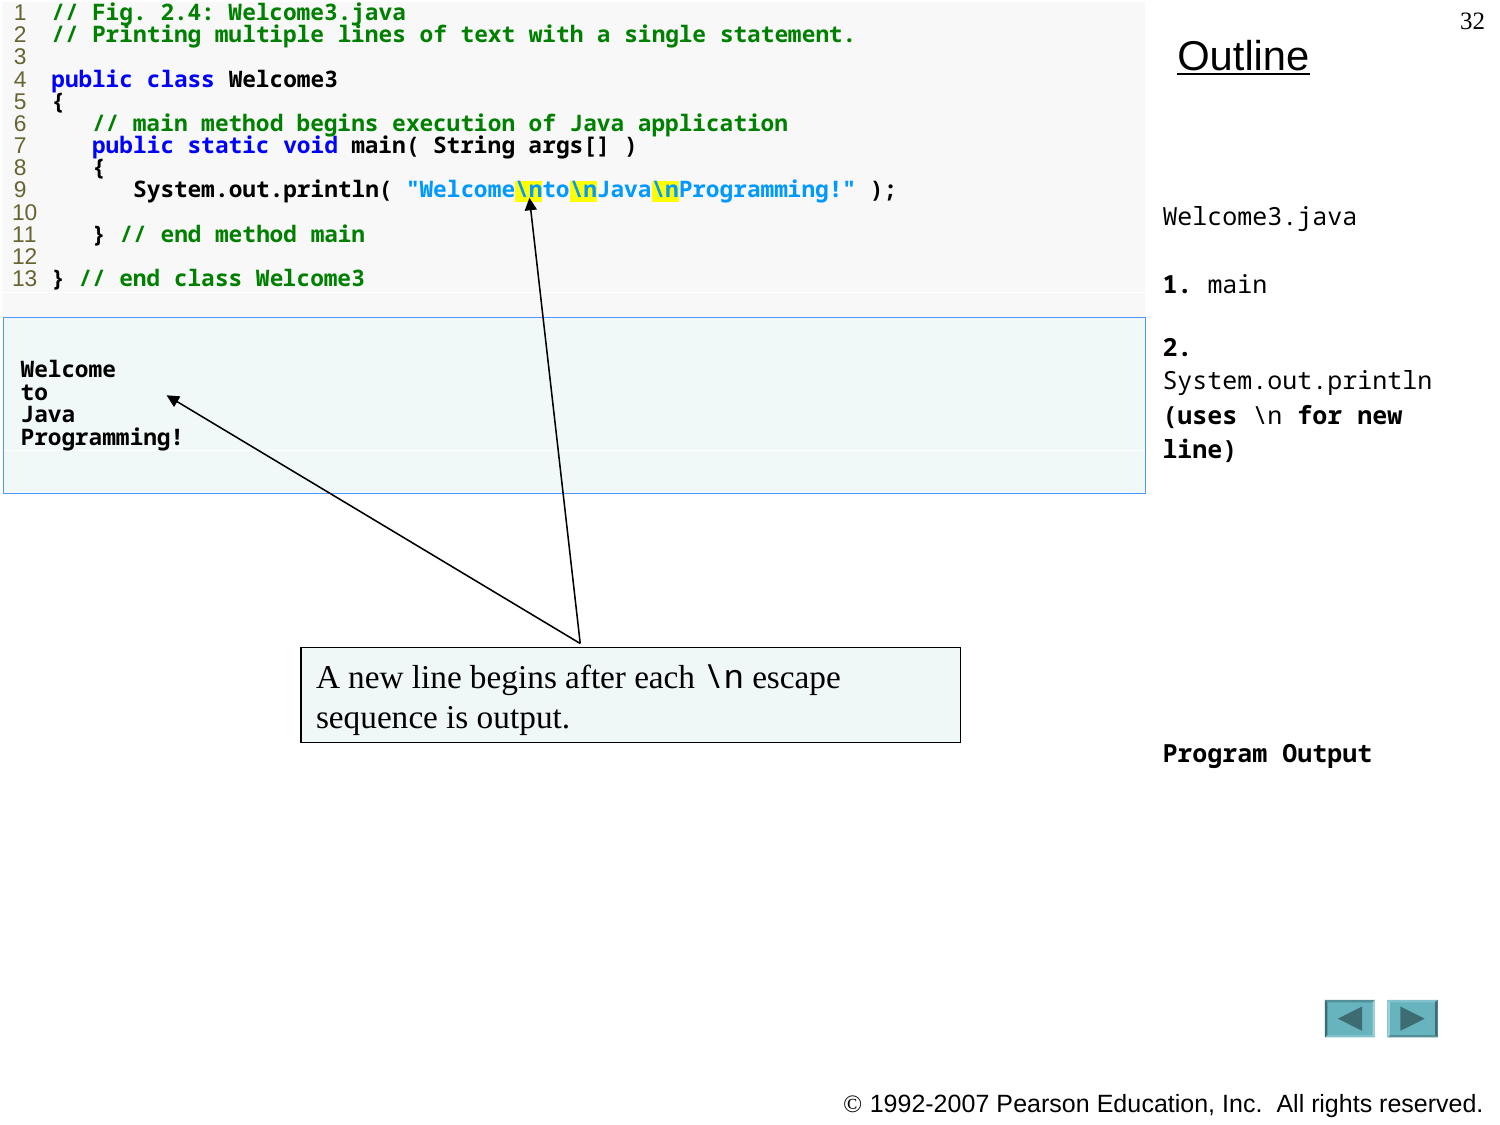

32
# Outline
Welcome3.java
1. main
2. System.out.println (uses \n for new line)
Program Output
A new line begins after each \n escape sequence is output.